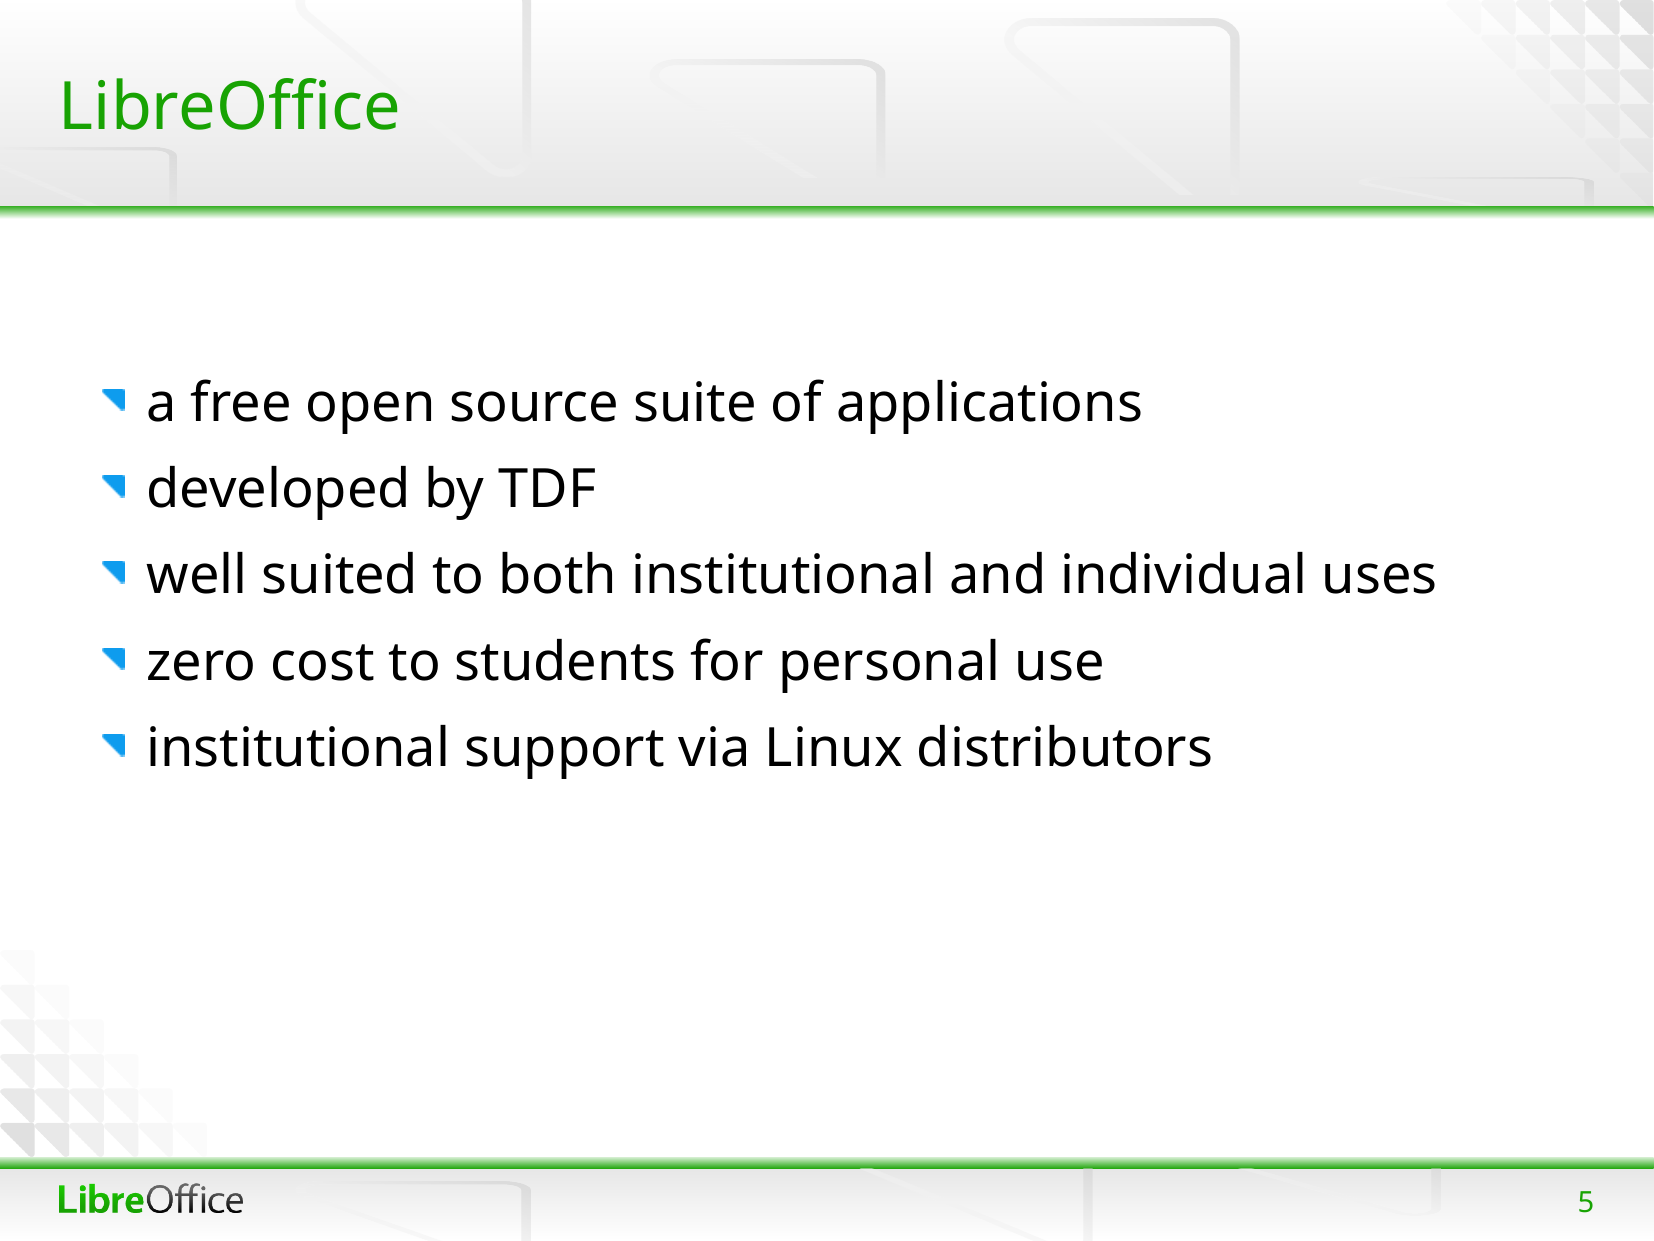

# LibreOffice
a free open source suite of applications
developed by TDF
well suited to both institutional and individual uses
zero cost to students for personal use
institutional support via Linux distributors
5